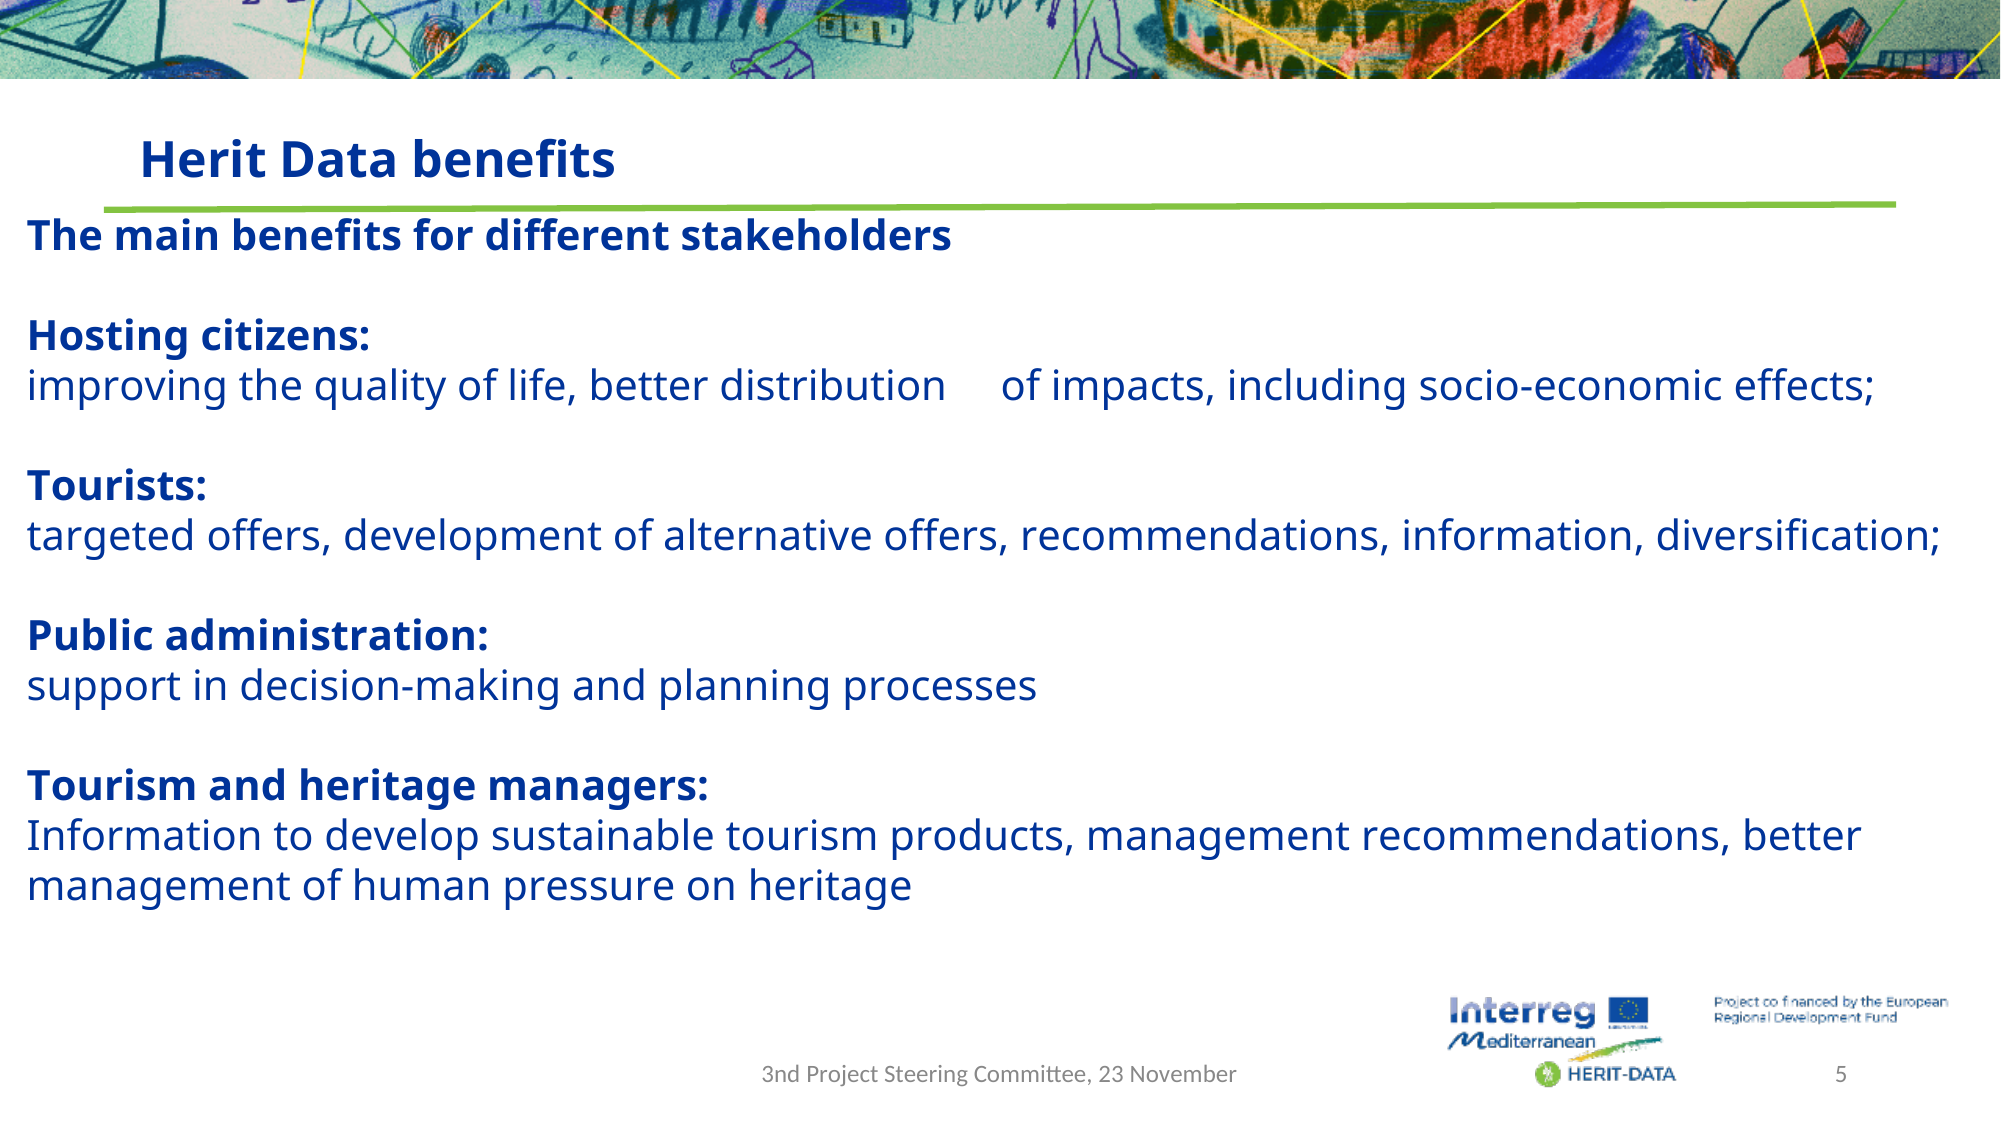

Herit Data benefits
The main benefits for different stakeholders
Hosting citizens:
improving the quality of life, better distribution of impacts, including socio-economic effects;
Tourists:
targeted offers, development of alternative offers, recommendations, information, diversification;
Public administration:
support in decision-making and planning processes
Tourism and heritage managers:
Information to develop sustainable tourism products, management recommendations, better management of human pressure on heritage